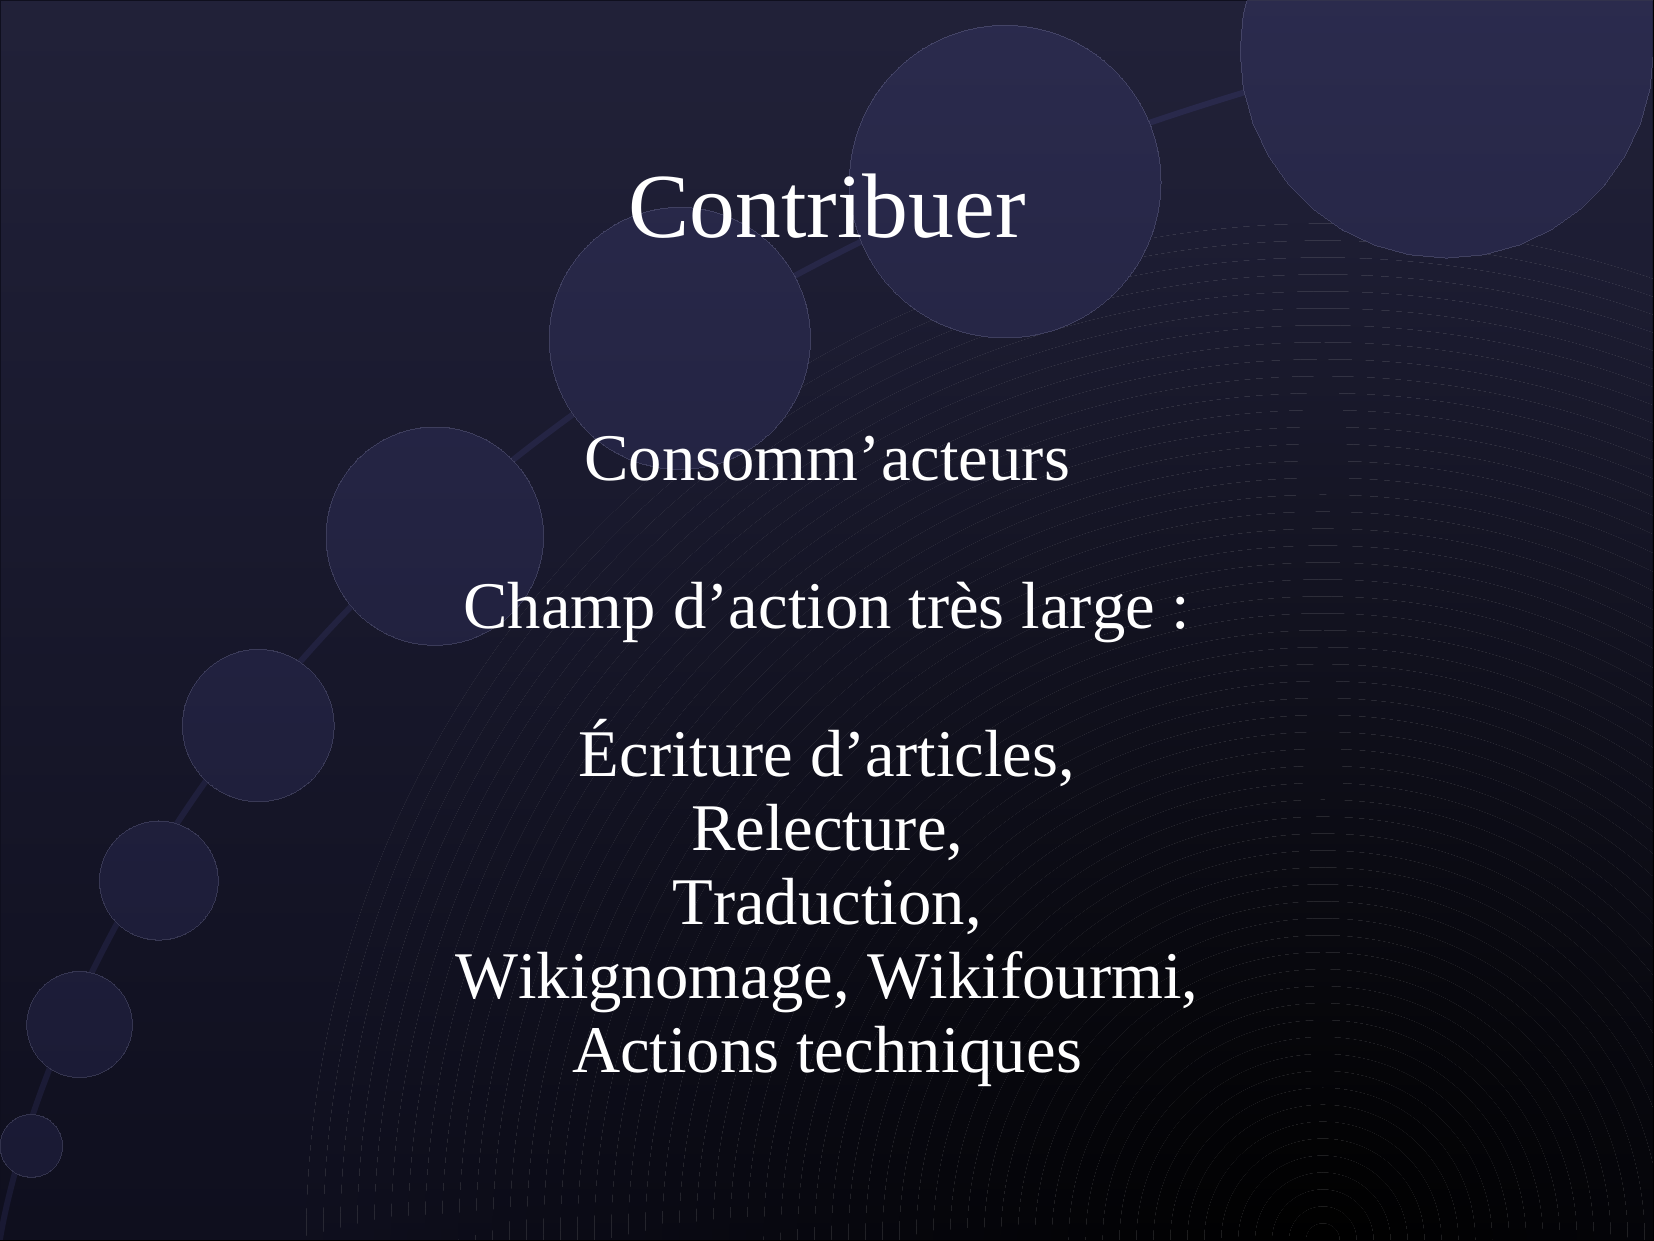

# Contribuer
Consomm’acteurs
Champ d’action très large :
Écriture d’articles,
Relecture,
Traduction,
Wikignomage, Wikifourmi,
Actions techniques